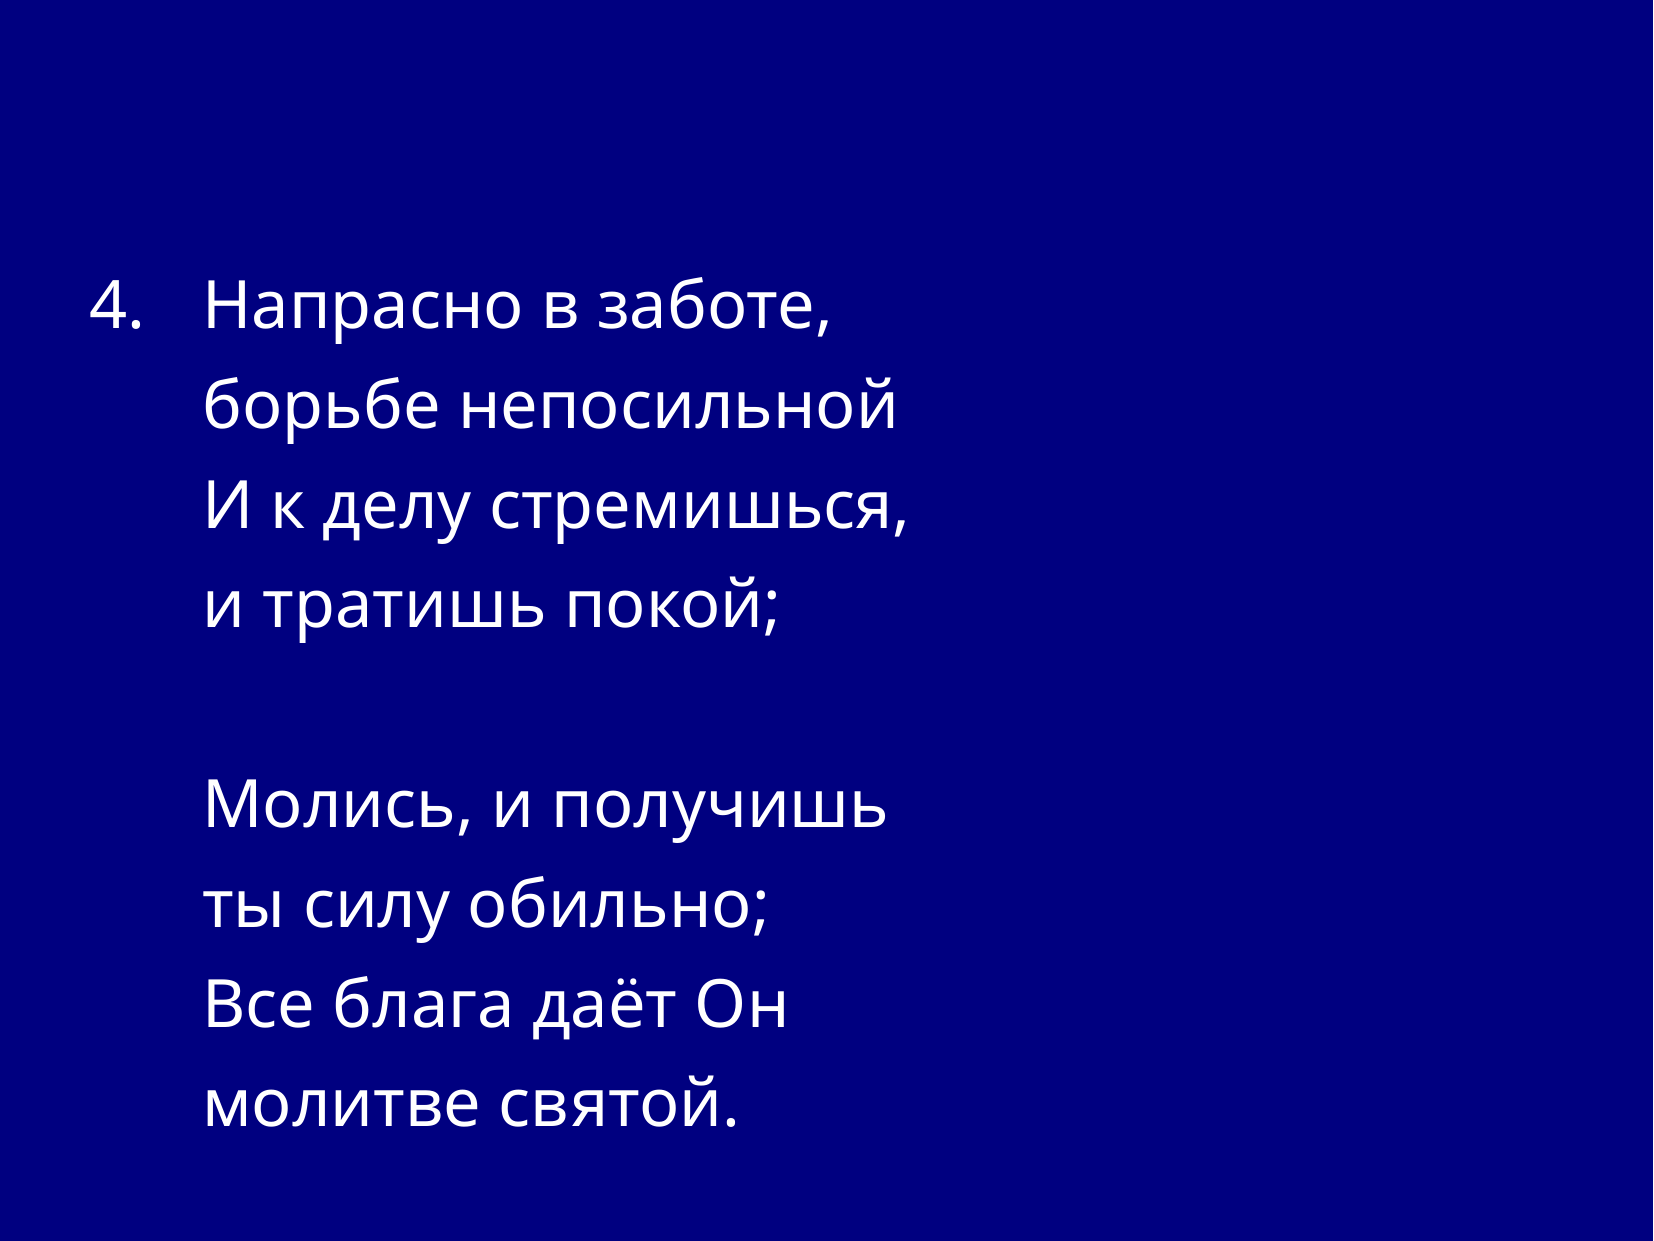

4.	Напрасно в заботе,
	борьбе непосильной
	И к делу стремишься,
	и тратишь покой;
	Молись, и получишь
	ты силу обильно;
	Все блага даёт Он
	молитве святой.